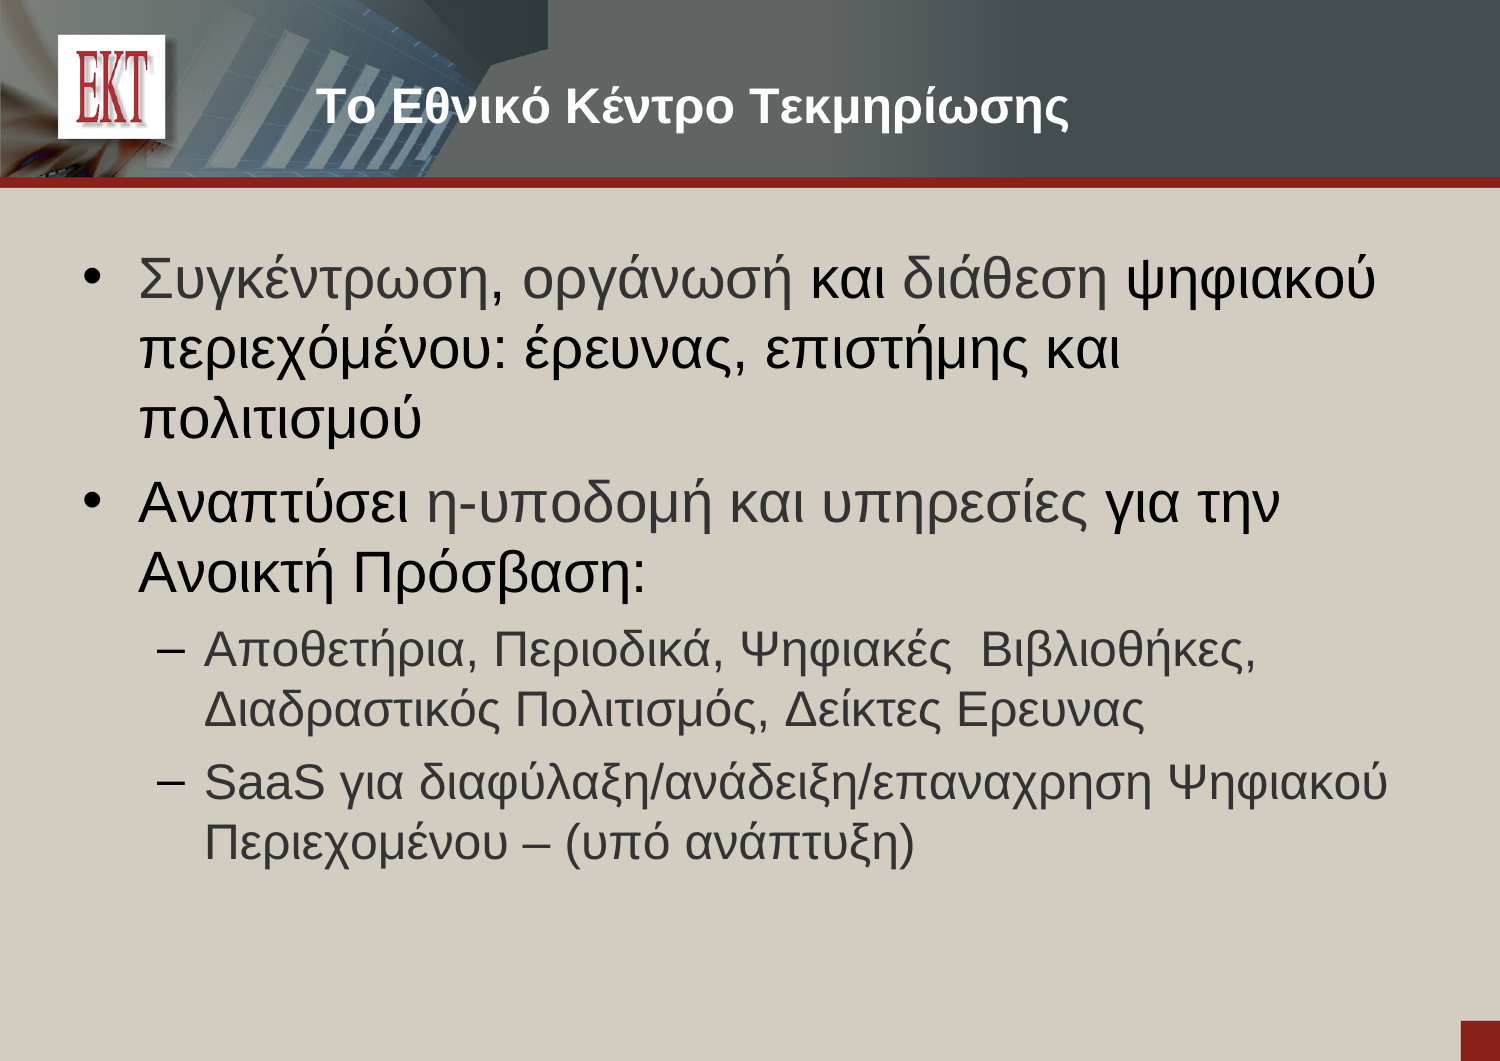

# Το Εθνικό Κέντρο Τεκμηρίωσης
Συγκέντρωση, οργάνωσή και διάθεση ψηφιακού περιεχόμένου: έρευνας, επιστήμης και πολιτισμού
Αναπτύσει η-υποδομή και υπηρεσίες για την Ανοικτή Πρόσβαση:
Αποθετήρια, Περιοδικά, Ψηφιακές Βιβλιοθήκες, Διαδραστικός Πολιτισμός, Δείκτες Ερευνας
SaaS για διαφύλαξη/ανάδειξη/επαναχρηση Ψηφιακού Περιεχομένου – (υπό ανάπτυξη)